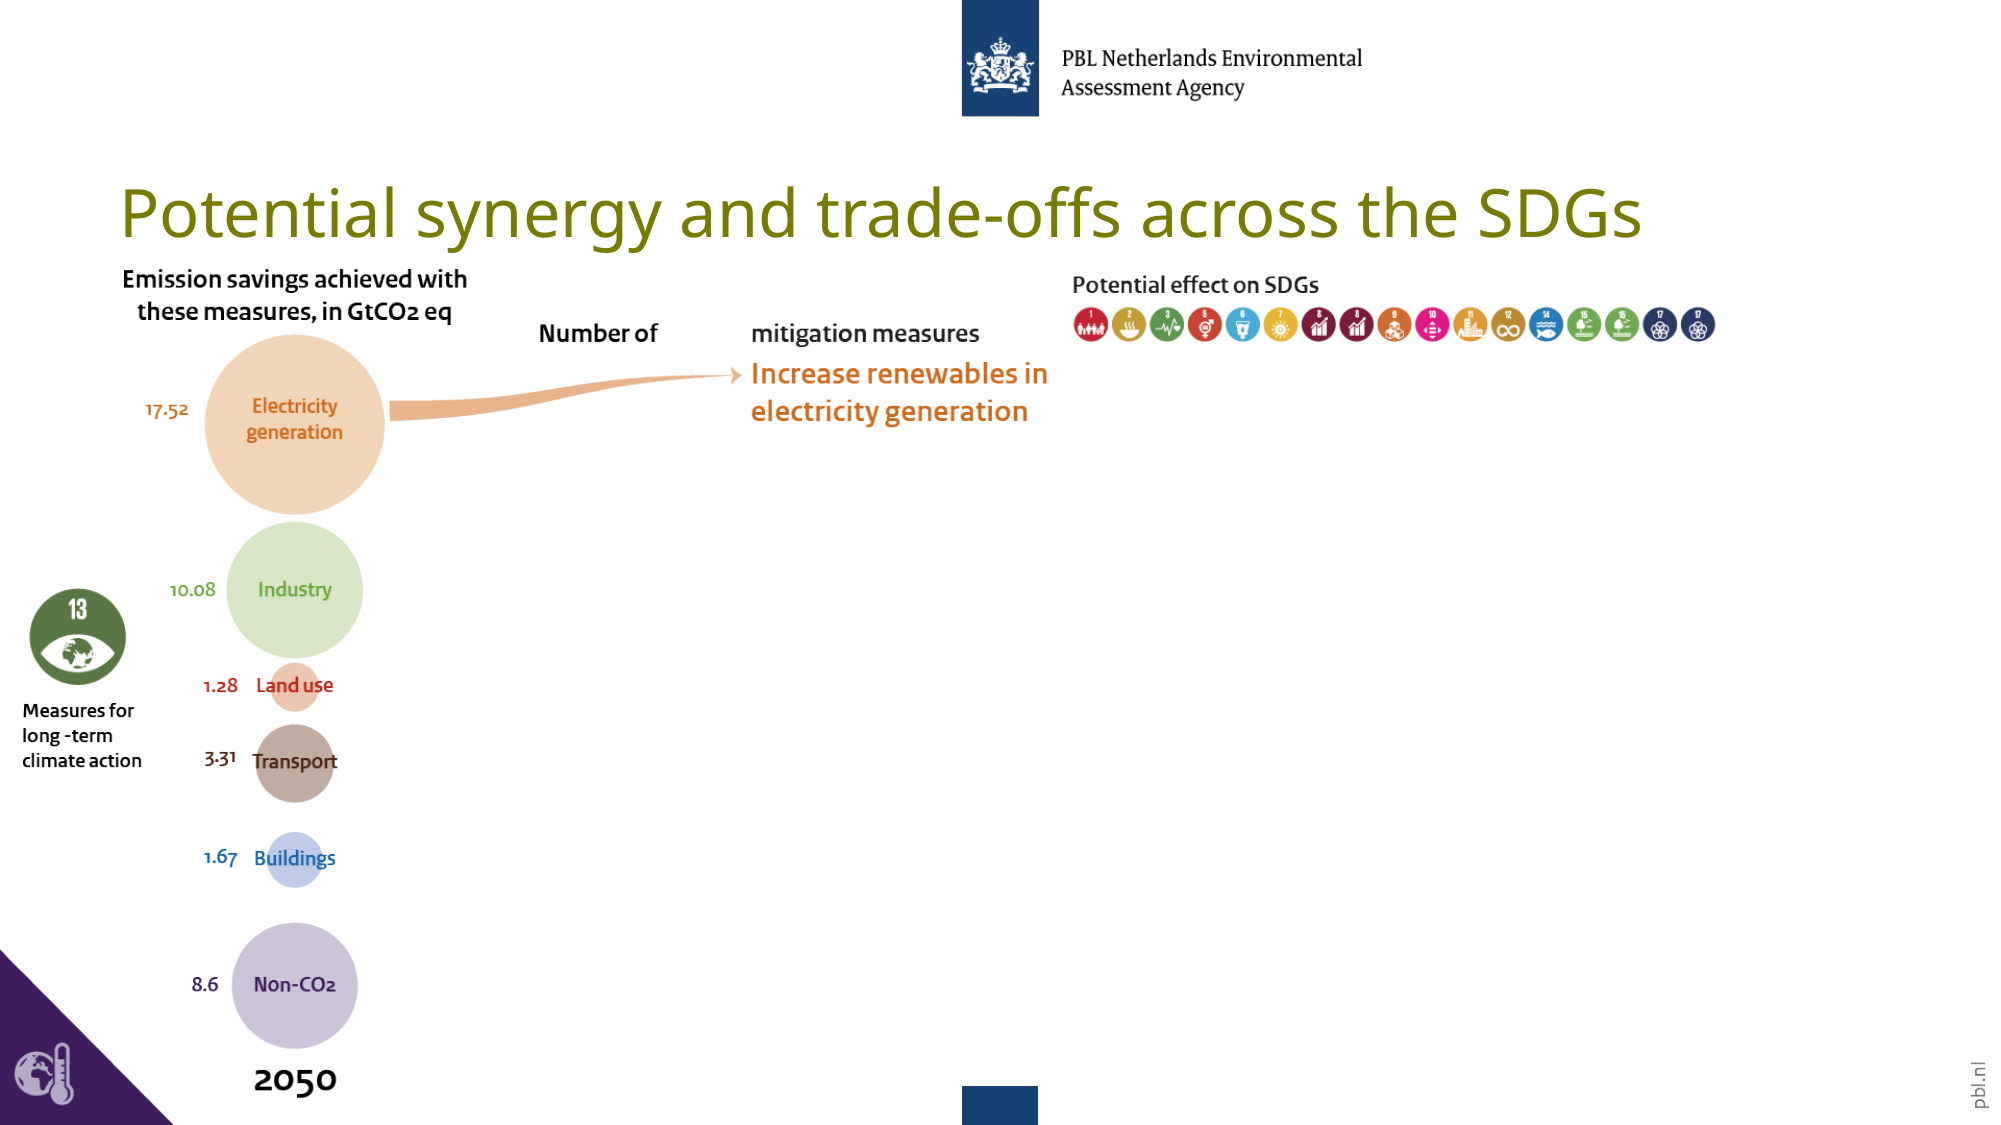

# Potential synergy and trade-offs across the SDGs